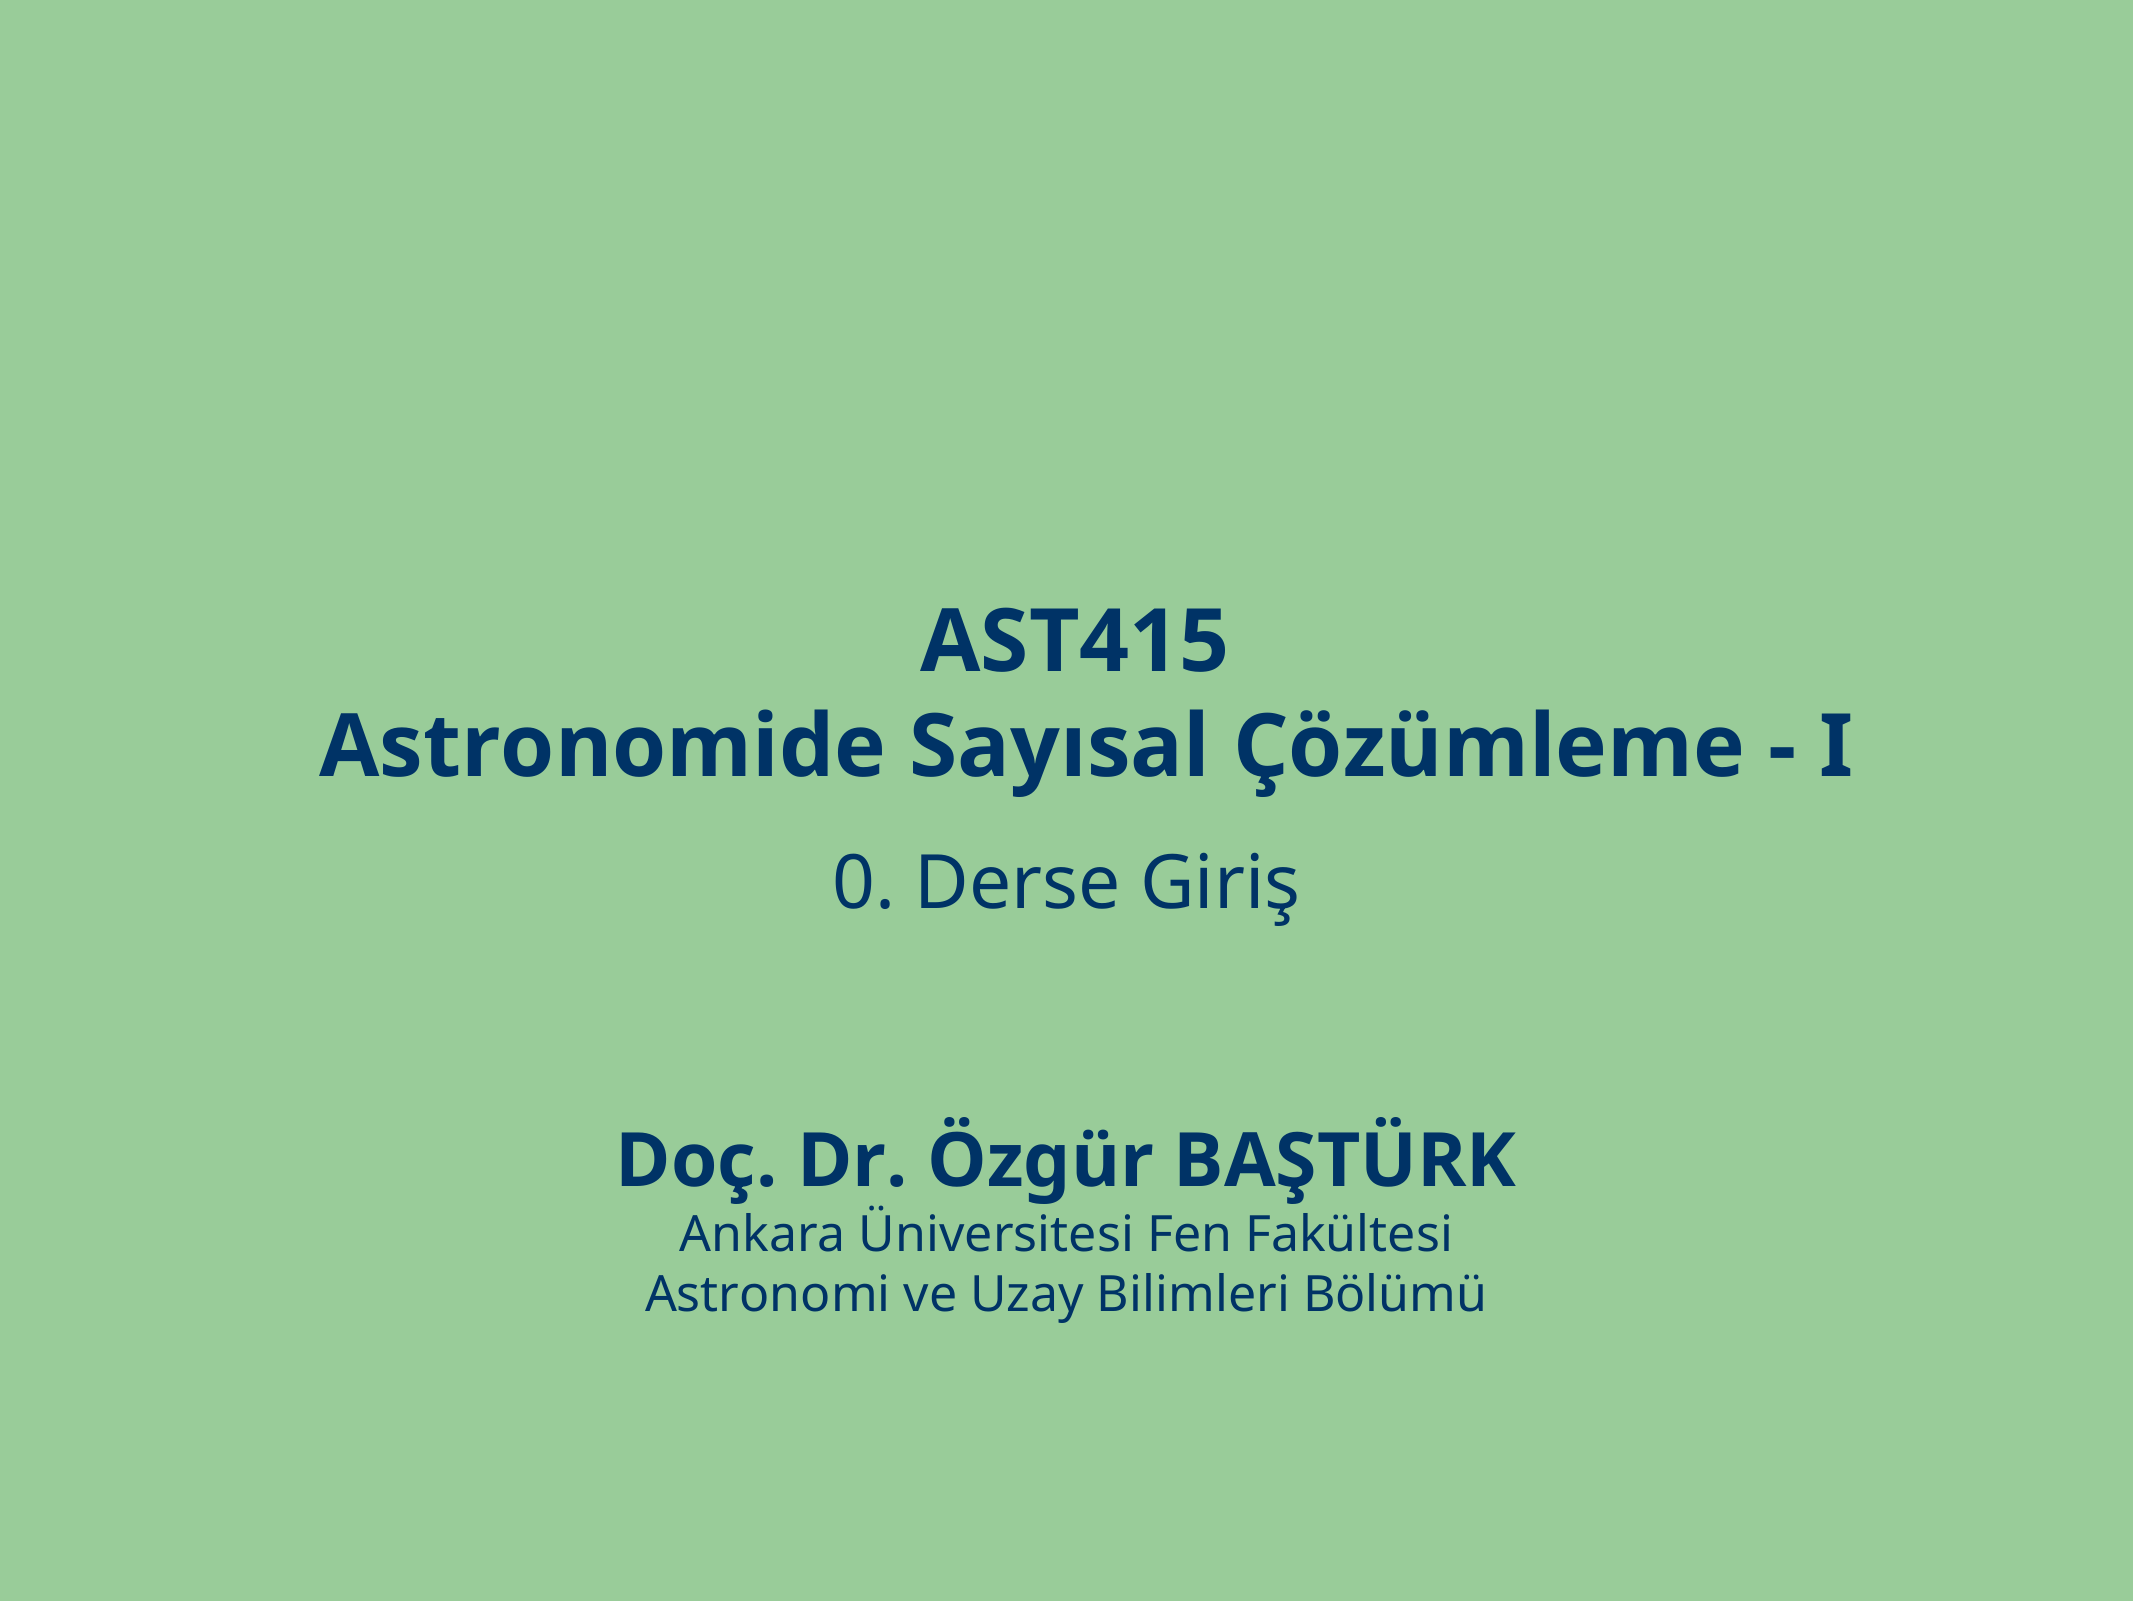

# AST415 Astronomide Sayısal Çözümleme - I
0. Derse Giriş
Doç. Dr. Özgür BAŞTÜRK
Ankara Üniversitesi Fen Fakültesi
Astronomi ve Uzay Bilimleri Bölümü